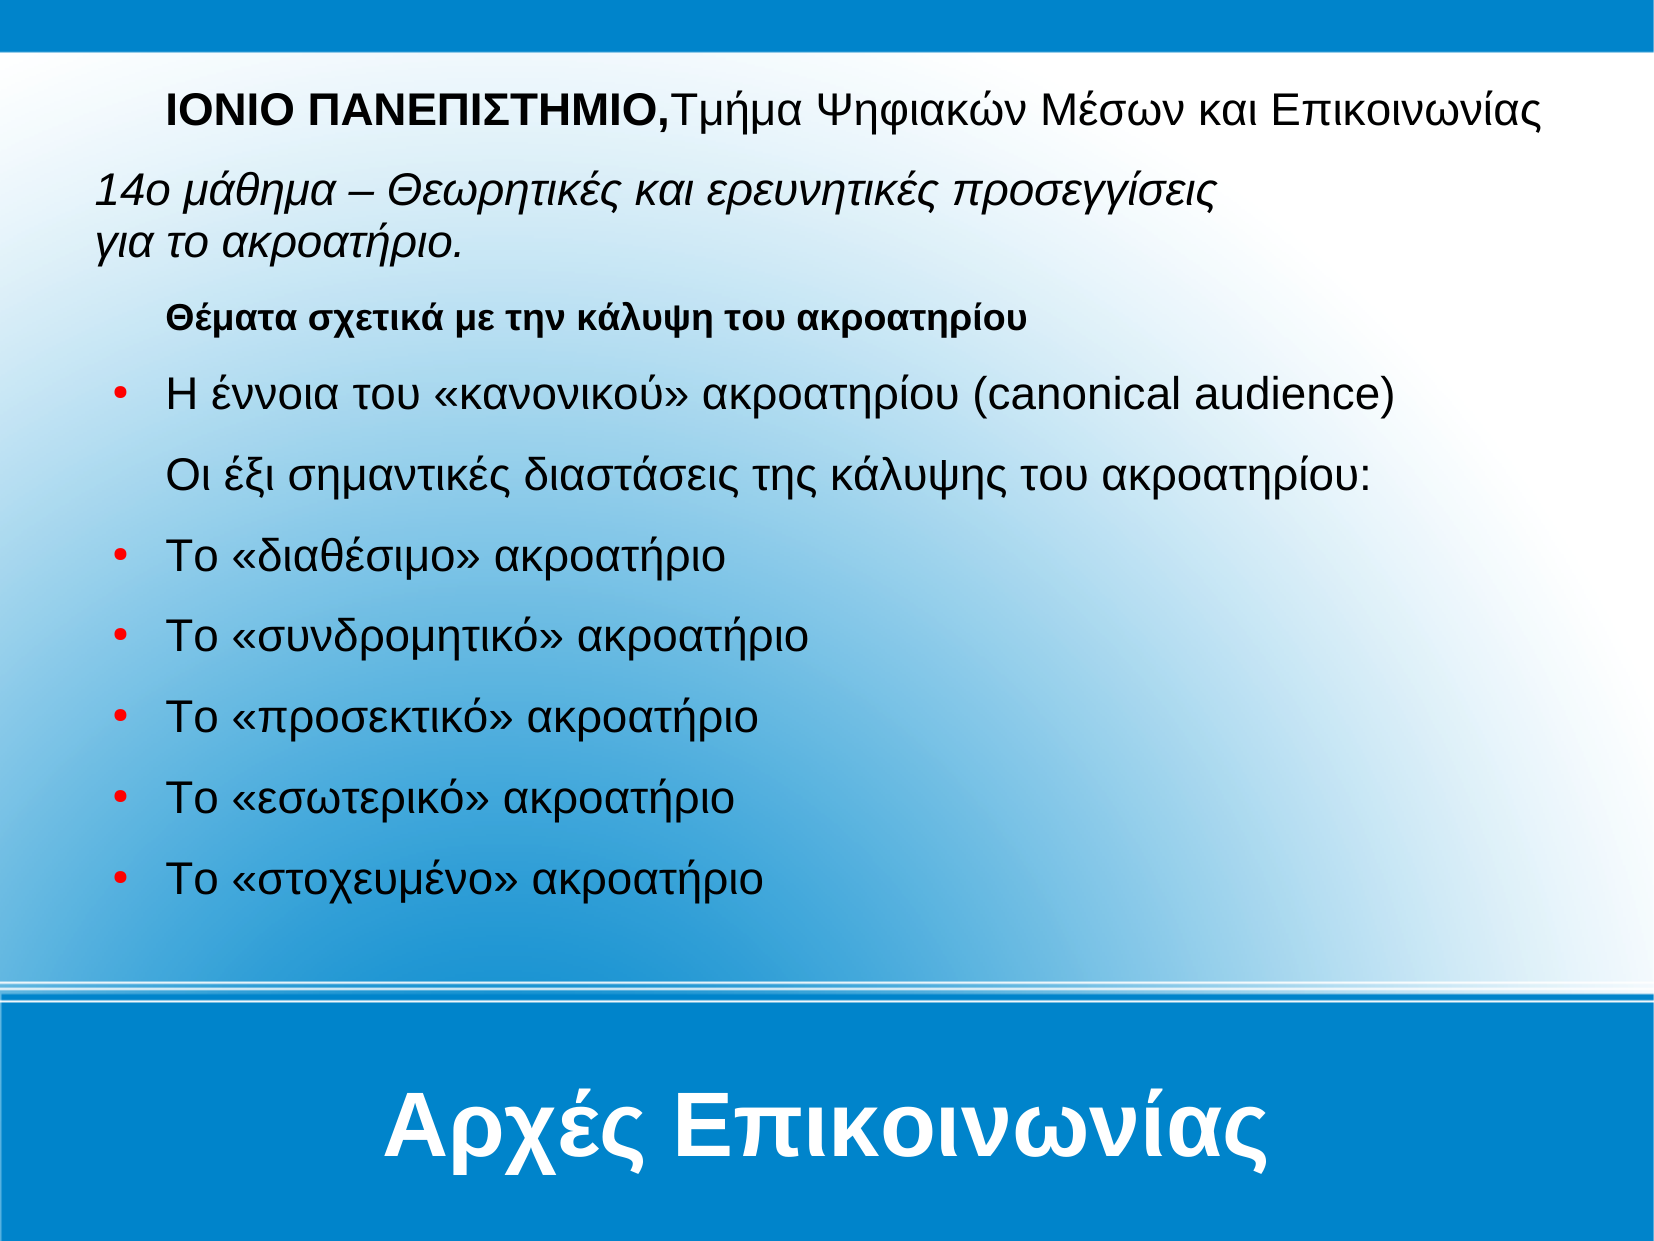

ΙΟΝΙΟ ΠΑΝΕΠΙΣΤΗΜΙΟ,Τμήμα Ψηφιακών Μέσων και Επικοινωνίας
14ο μάθημα – Θεωρητικές και ερευνητικές προσεγγίσεις
για το ακροατήριο.
Θέματα σχετικά με την κάλυψη του ακροατηρίου
Η έννοια του «κανονικού» ακροατηρίου (canonical audience)
Οι έξι σημαντικές διαστάσεις της κάλυψης του ακροατηρίου:
Το «διαθέσιμο» ακροατήριο
Το «συνδρομητικό» ακροατήριο
Το «προσεκτικό» ακροατήριο
Το «εσωτερικό» ακροατήριο
Το «στοχευμένο» ακροατήριο
# Αρχές Επικοινωνίας